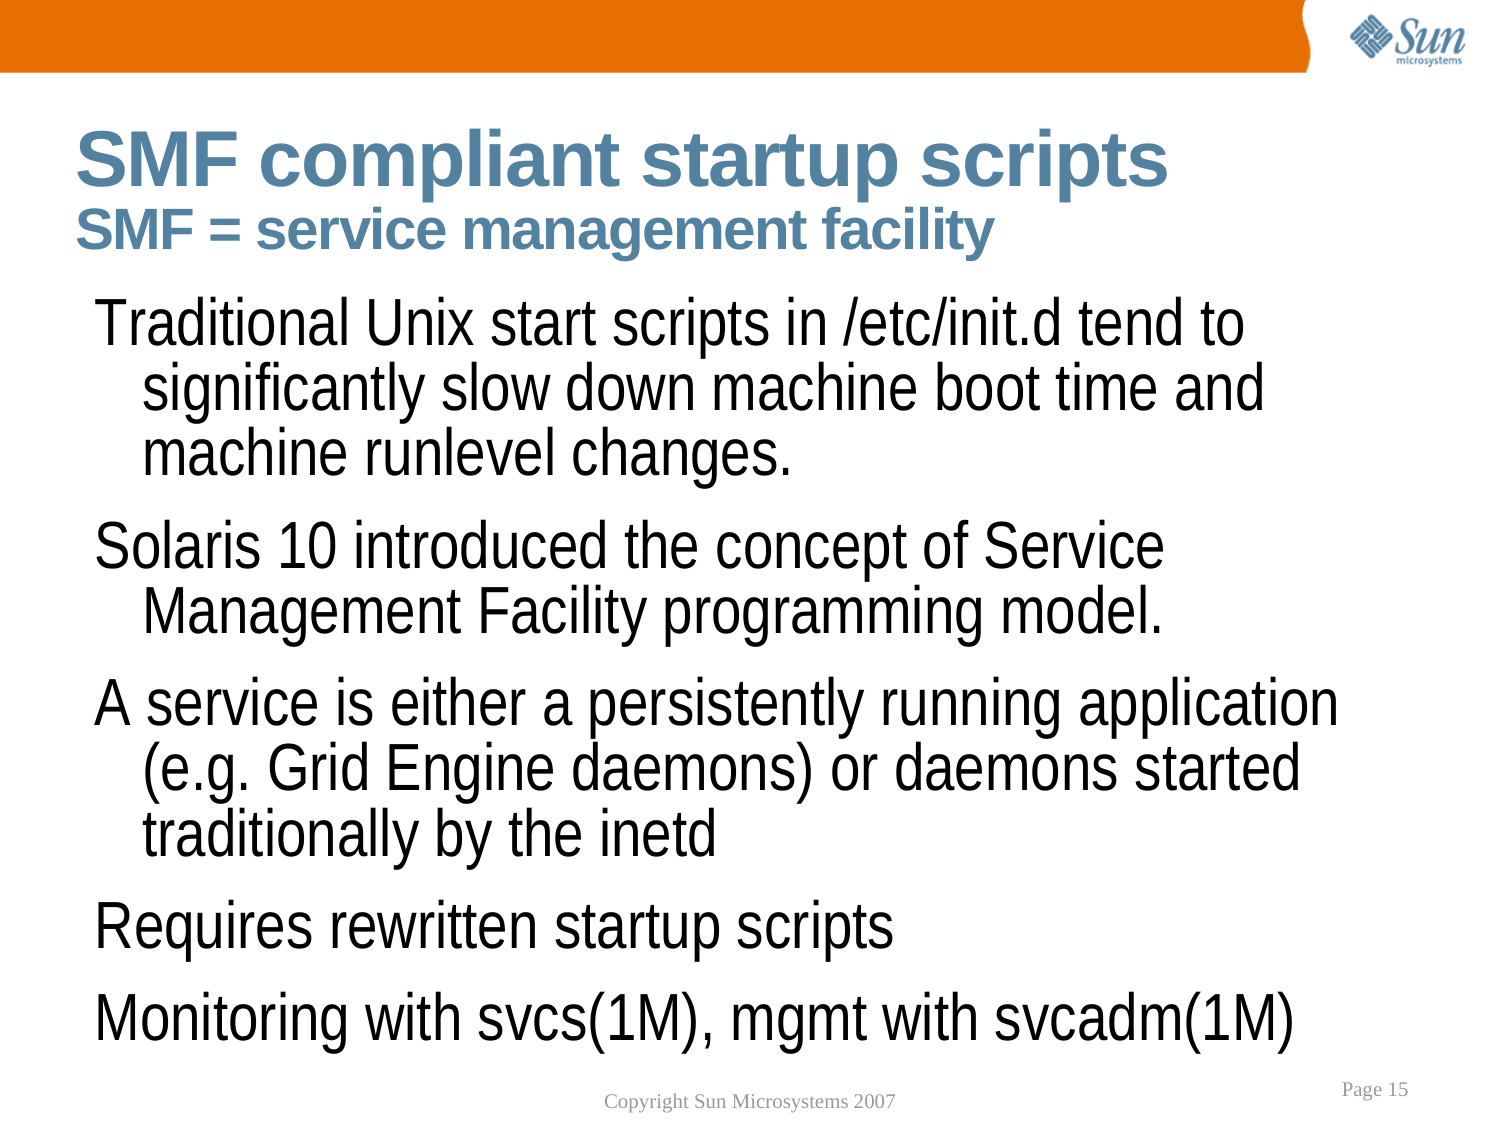

# SMF compliant startup scripts SMF = service management facility
Traditional Unix start scripts in /etc/init.d tend to significantly slow down machine boot time and machine runlevel changes.
Solaris 10 introduced the concept of Service Management Facility programming model.
A service is either a persistently running application (e.g. Grid Engine daemons) or daemons started traditionally by the inetd
Requires rewritten startup scripts
Monitoring with svcs(1M), mgmt with svcadm(1M)